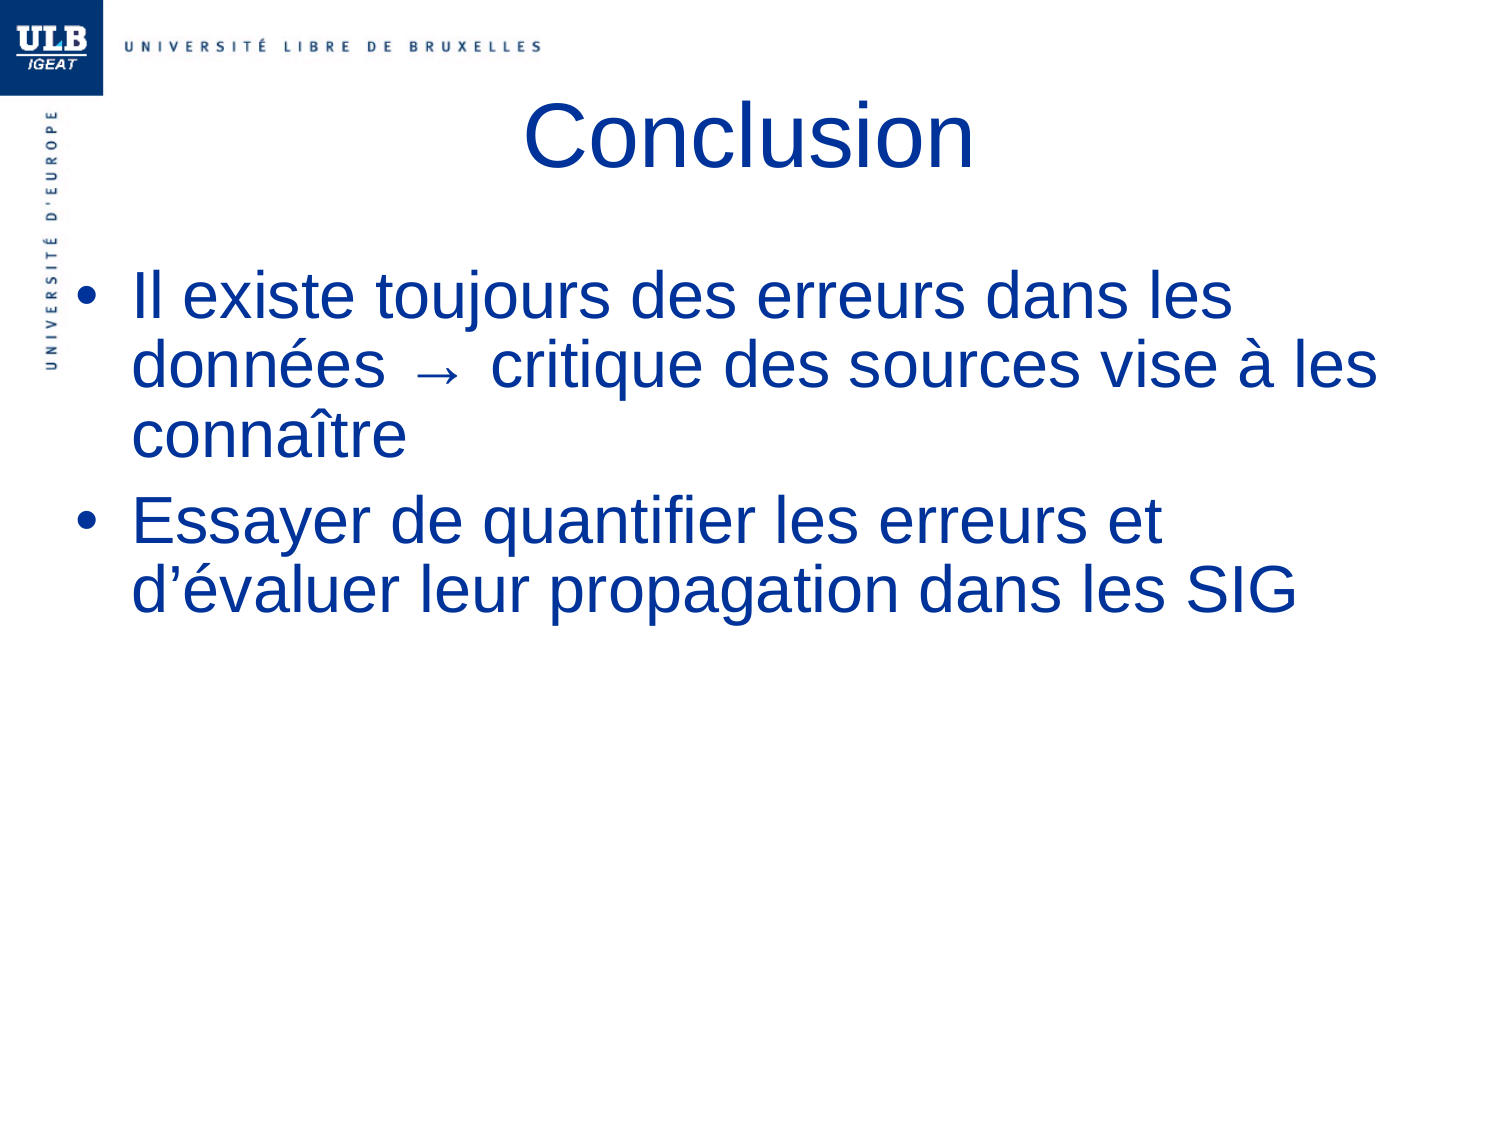

# Conclusion
Il existe toujours des erreurs dans les données → critique des sources vise à les connaître
Essayer de quantifier les erreurs et d’évaluer leur propagation dans les SIG